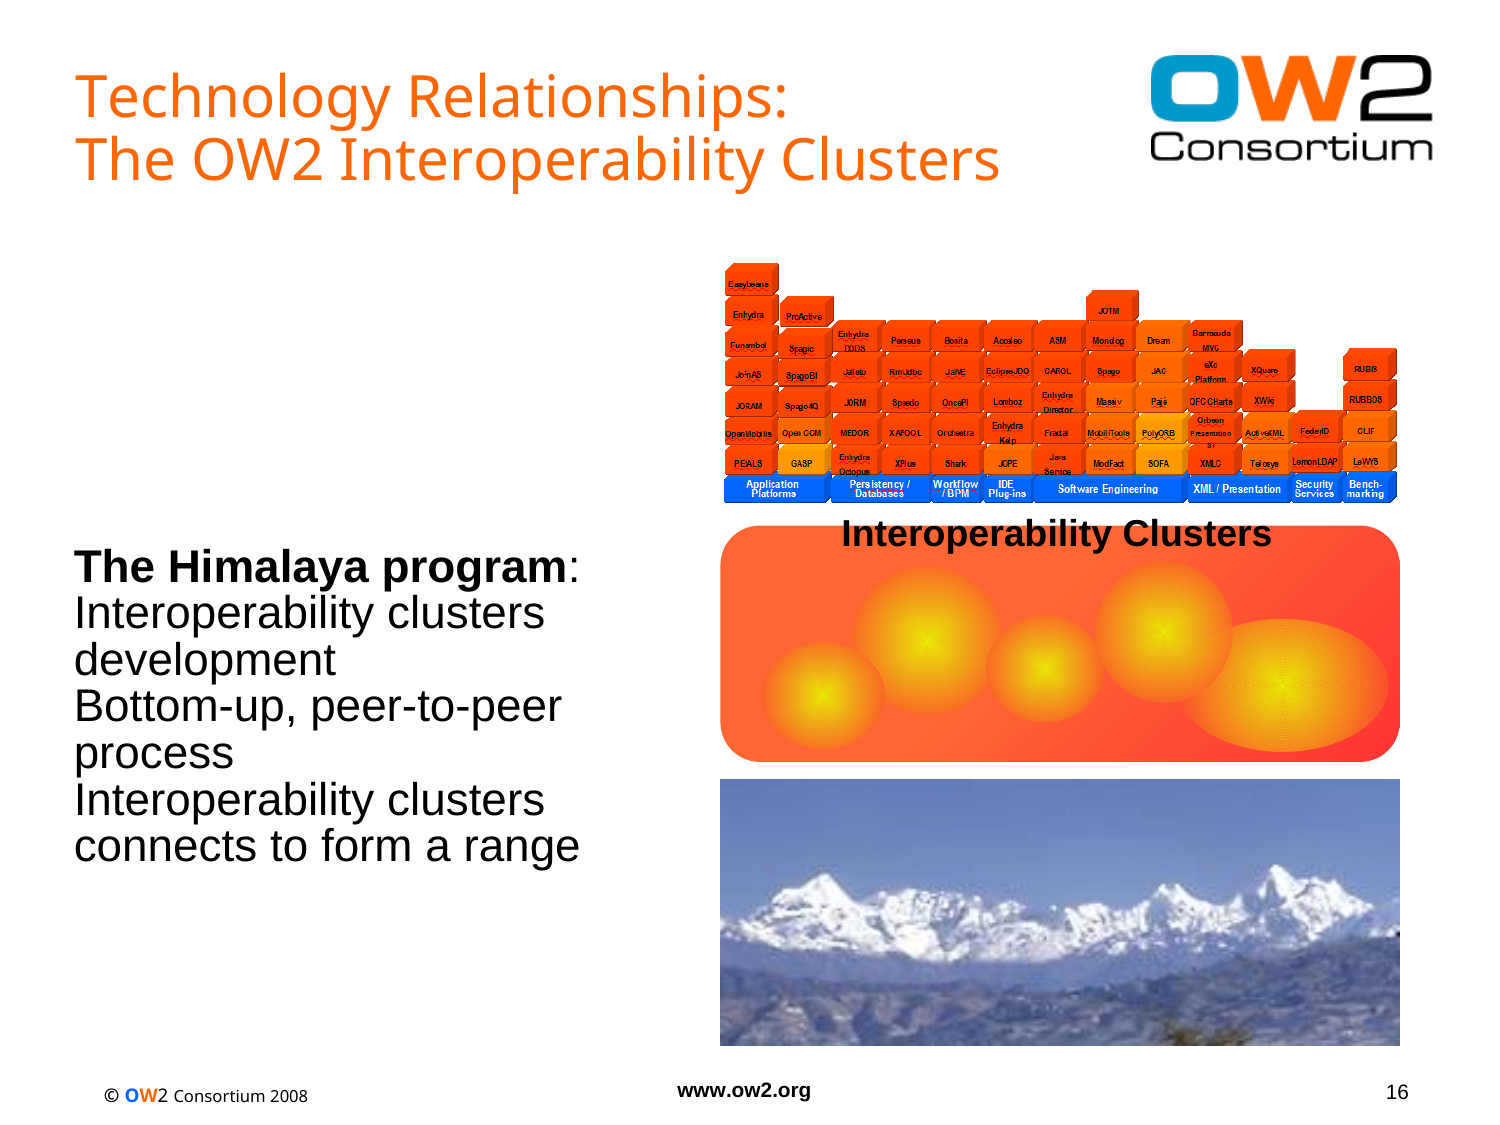

# Technology Relationships: The OW2 Interoperability Clusters
Interoperability Clusters
The Himalaya program:
Interoperability clusters
development
Bottom-up, peer-to-peer
process
Interoperability clusters
connects to form a range
16